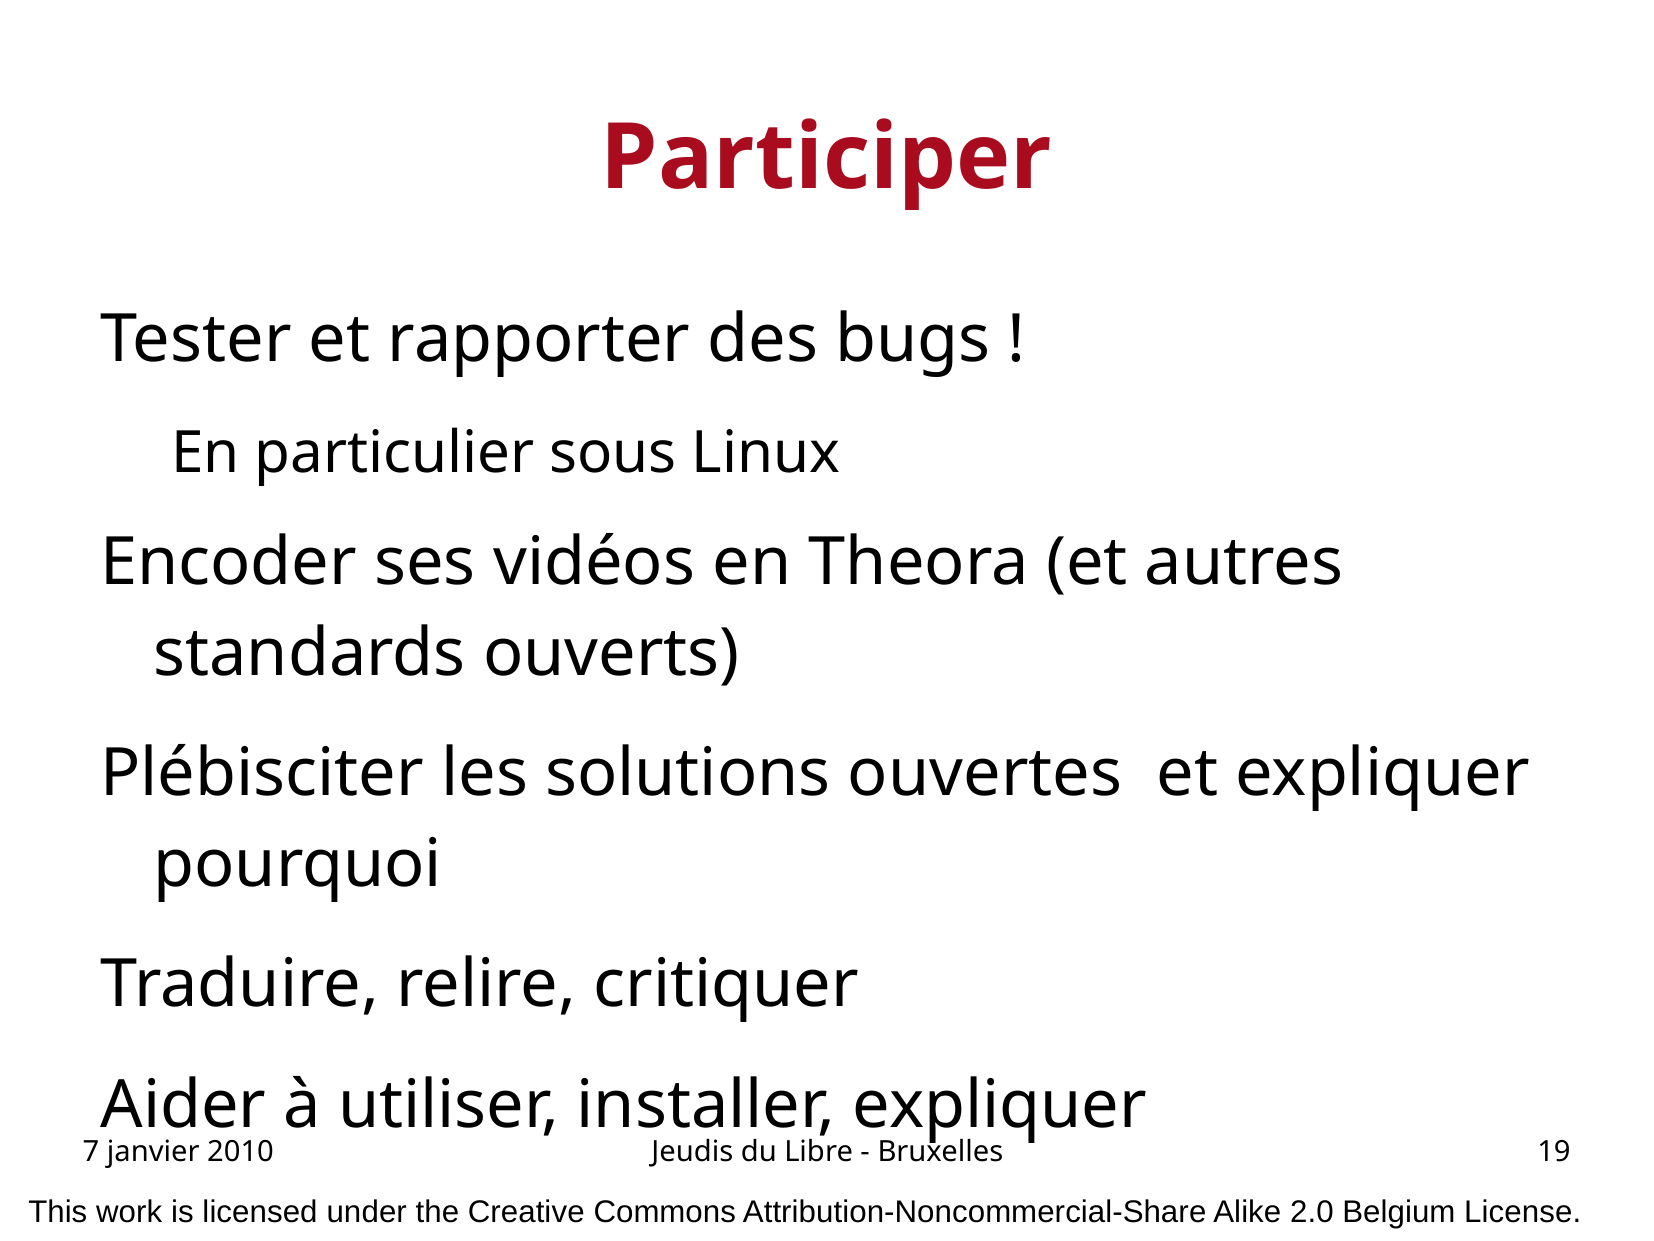

# Participer
Tester et rapporter des bugs !
En particulier sous Linux
Encoder ses vidéos en Theora (et autres standards ouverts)
Plébisciter les solutions ouvertes et expliquer pourquoi
Traduire, relire, critiquer
Aider à utiliser, installer, expliquer
7 janvier 2010
Jeudis du Libre - Bruxelles
19
This work is licensed under the Creative Commons Attribution-Noncommercial-Share Alike 2.0 Belgium License.